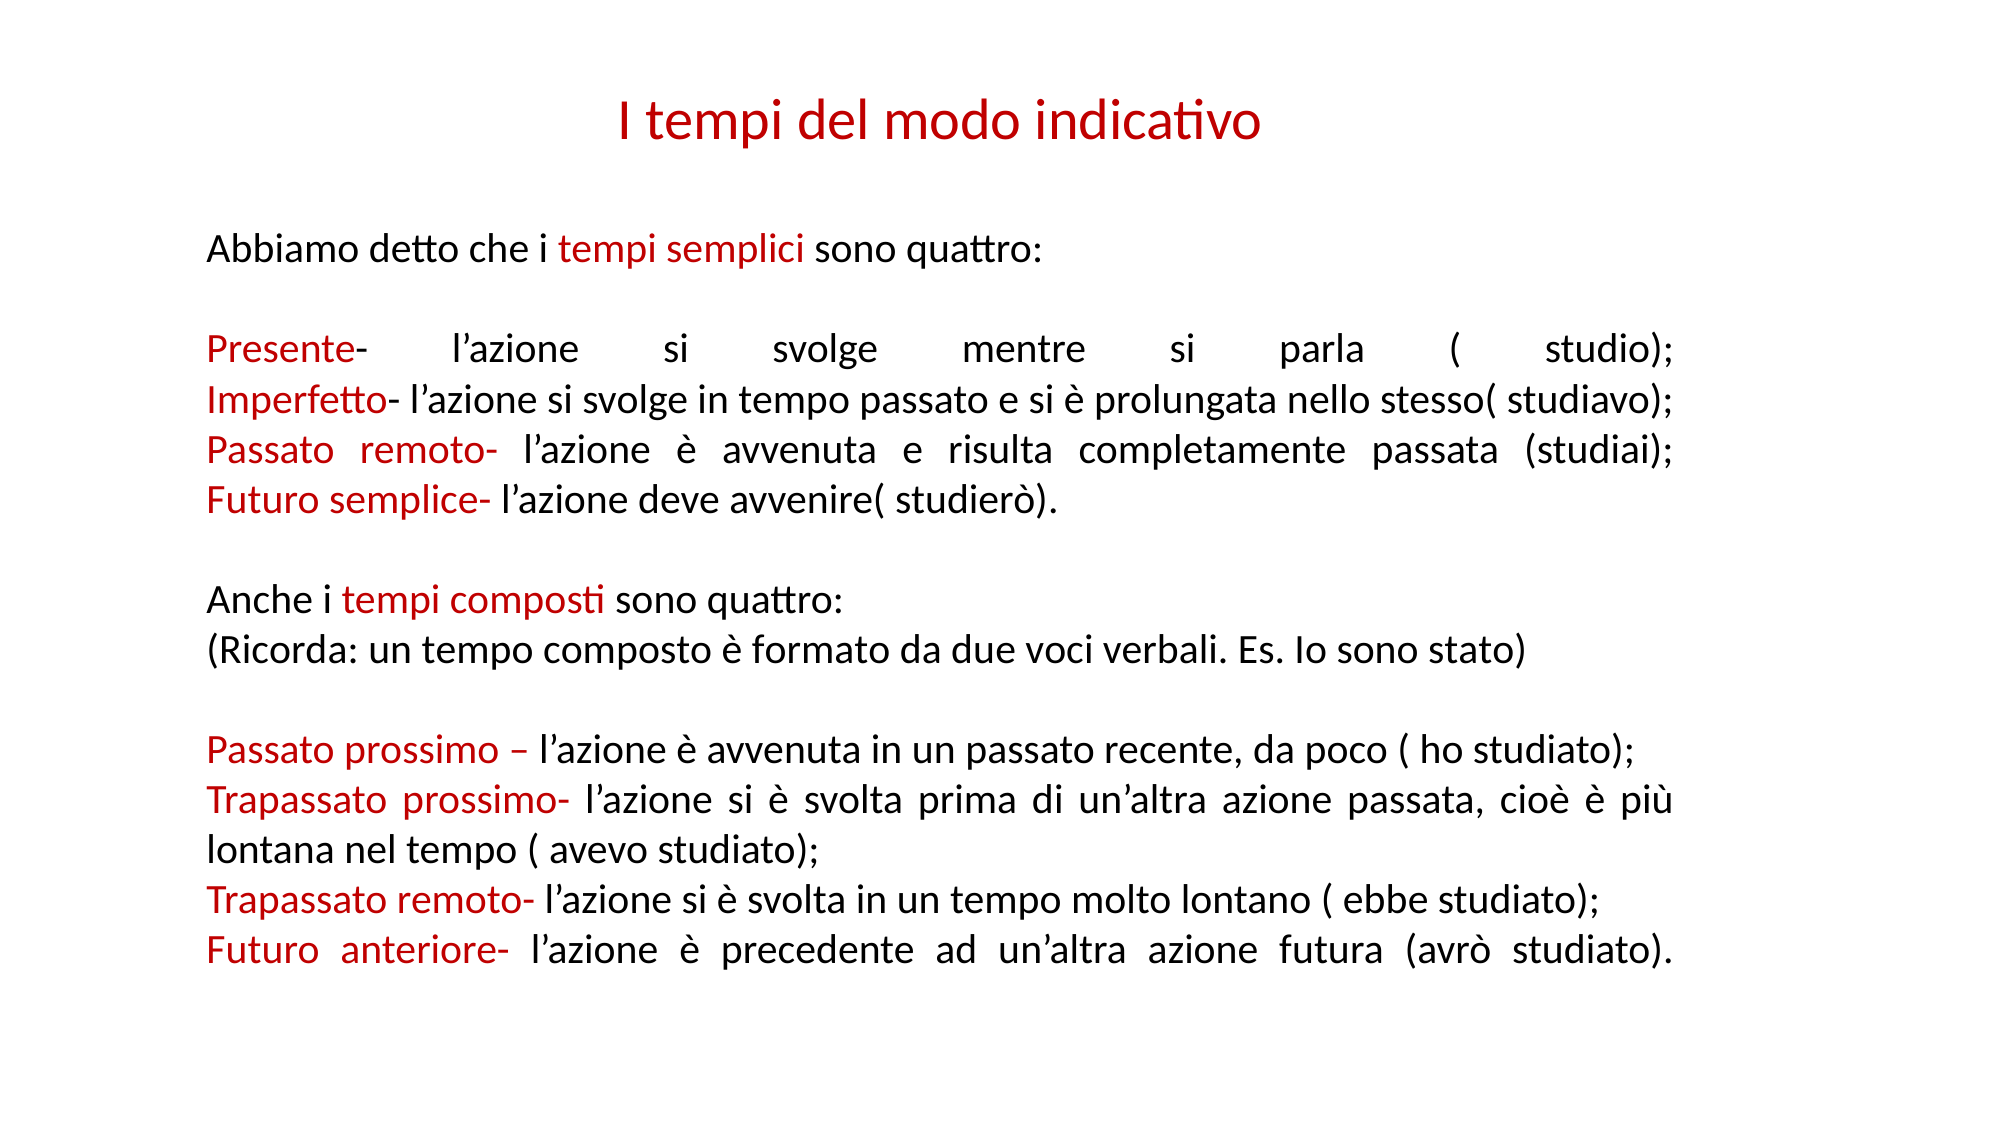

EURONICS ITALIA SPA
VIA MONTEFELTRO 6/A, 20156, MILANO (MI)Data validazione: 18/03/2020
I tempi del modo indicativo
Abbiamo detto che i tempi semplici sono quattro:
Presente- l’azione si svolge mentre si parla ( studio);
Imperfetto- l’azione si svolge in tempo passato e si è prolungata nello stesso( studiavo);
Passato remoto- l’azione è avvenuta e risulta completamente passata (studiai);
Futuro semplice- l’azione deve avvenire( studierò).
Anche i tempi composti sono quattro:
(Ricorda: un tempo composto è formato da due voci verbali. Es. Io sono stato)
Passato prossimo – l’azione è avvenuta in un passato recente, da poco ( ho studiato);
Trapassato prossimo- l’azione si è svolta prima di un’altra azione passata, cioè è più lontana nel tempo ( avevo studiato);
Trapassato remoto- l’azione si è svolta in un tempo molto lontano ( ebbe studiato);
Futuro anteriore- l’azione è precedente ad un’altra azione futura (avrò studiato).